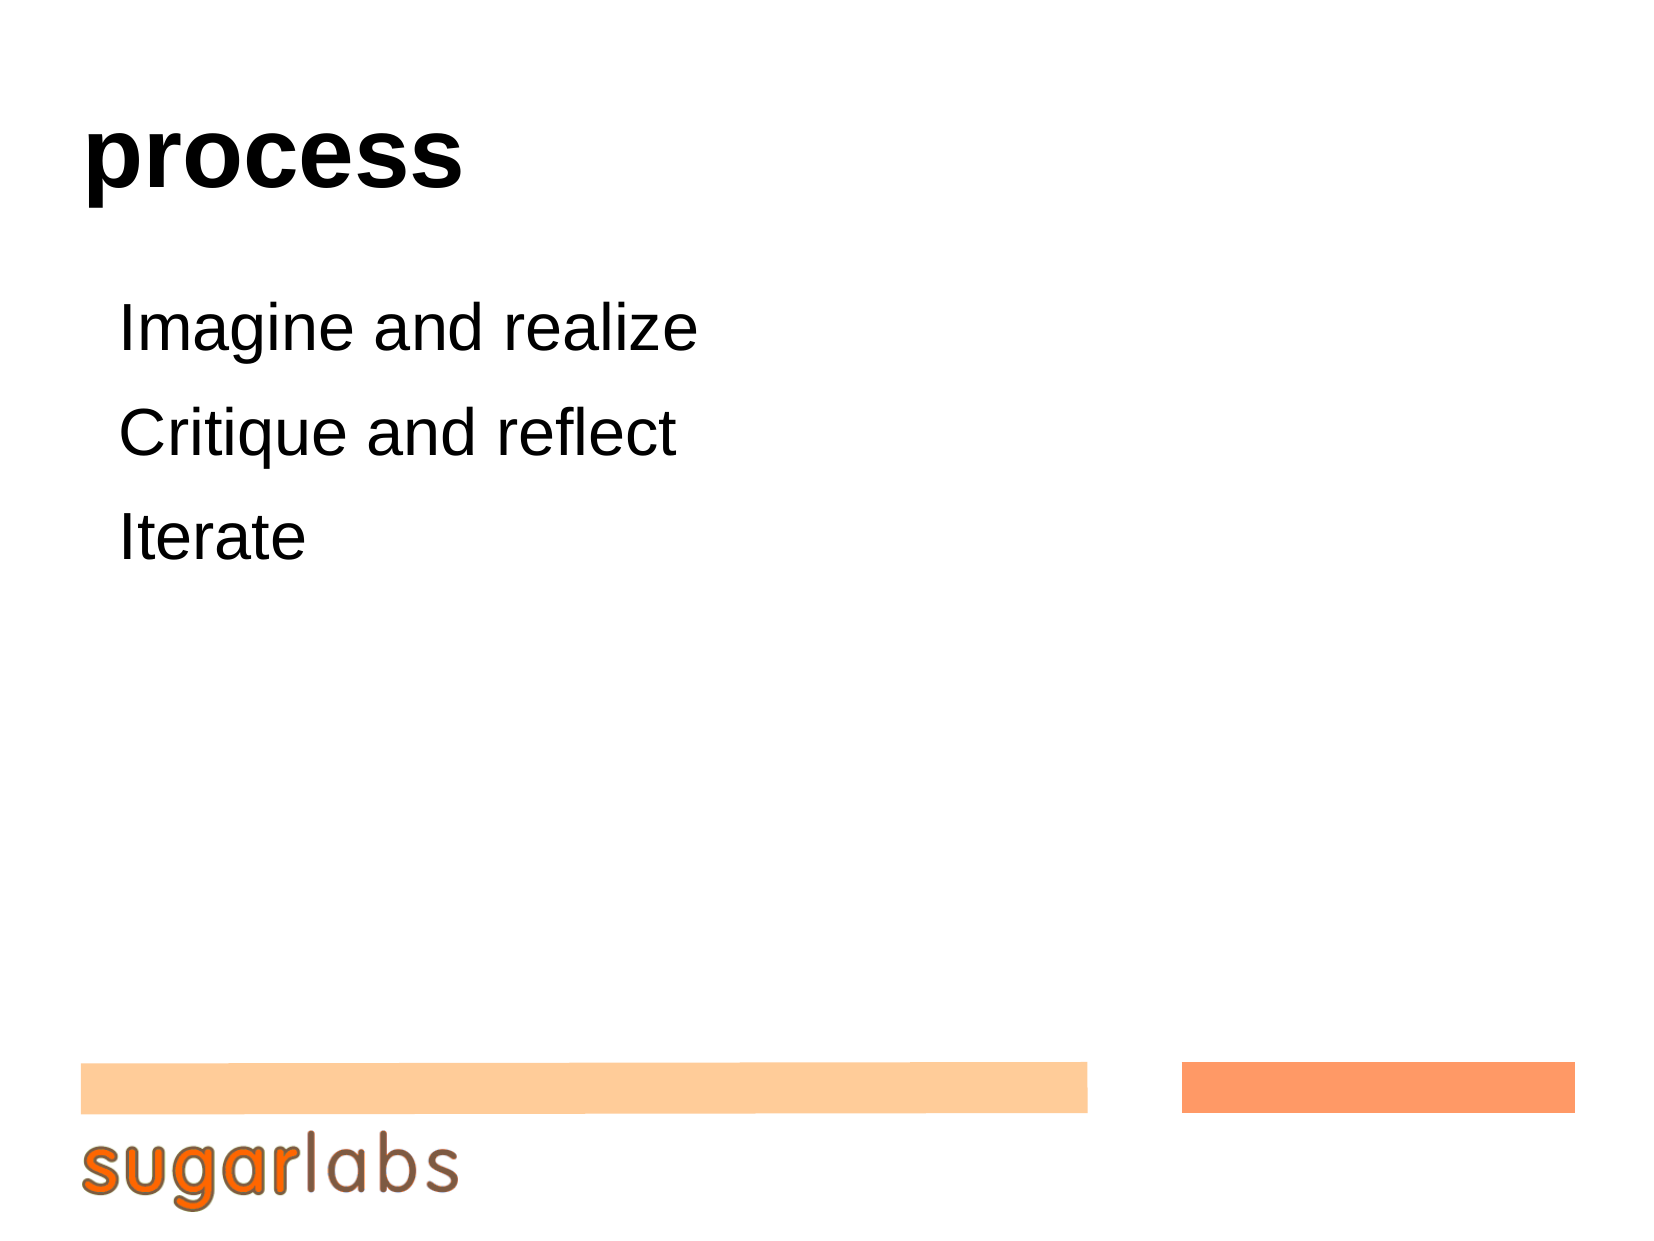

# process
 Imagine and realize
 Critique and reflect
 Iterate